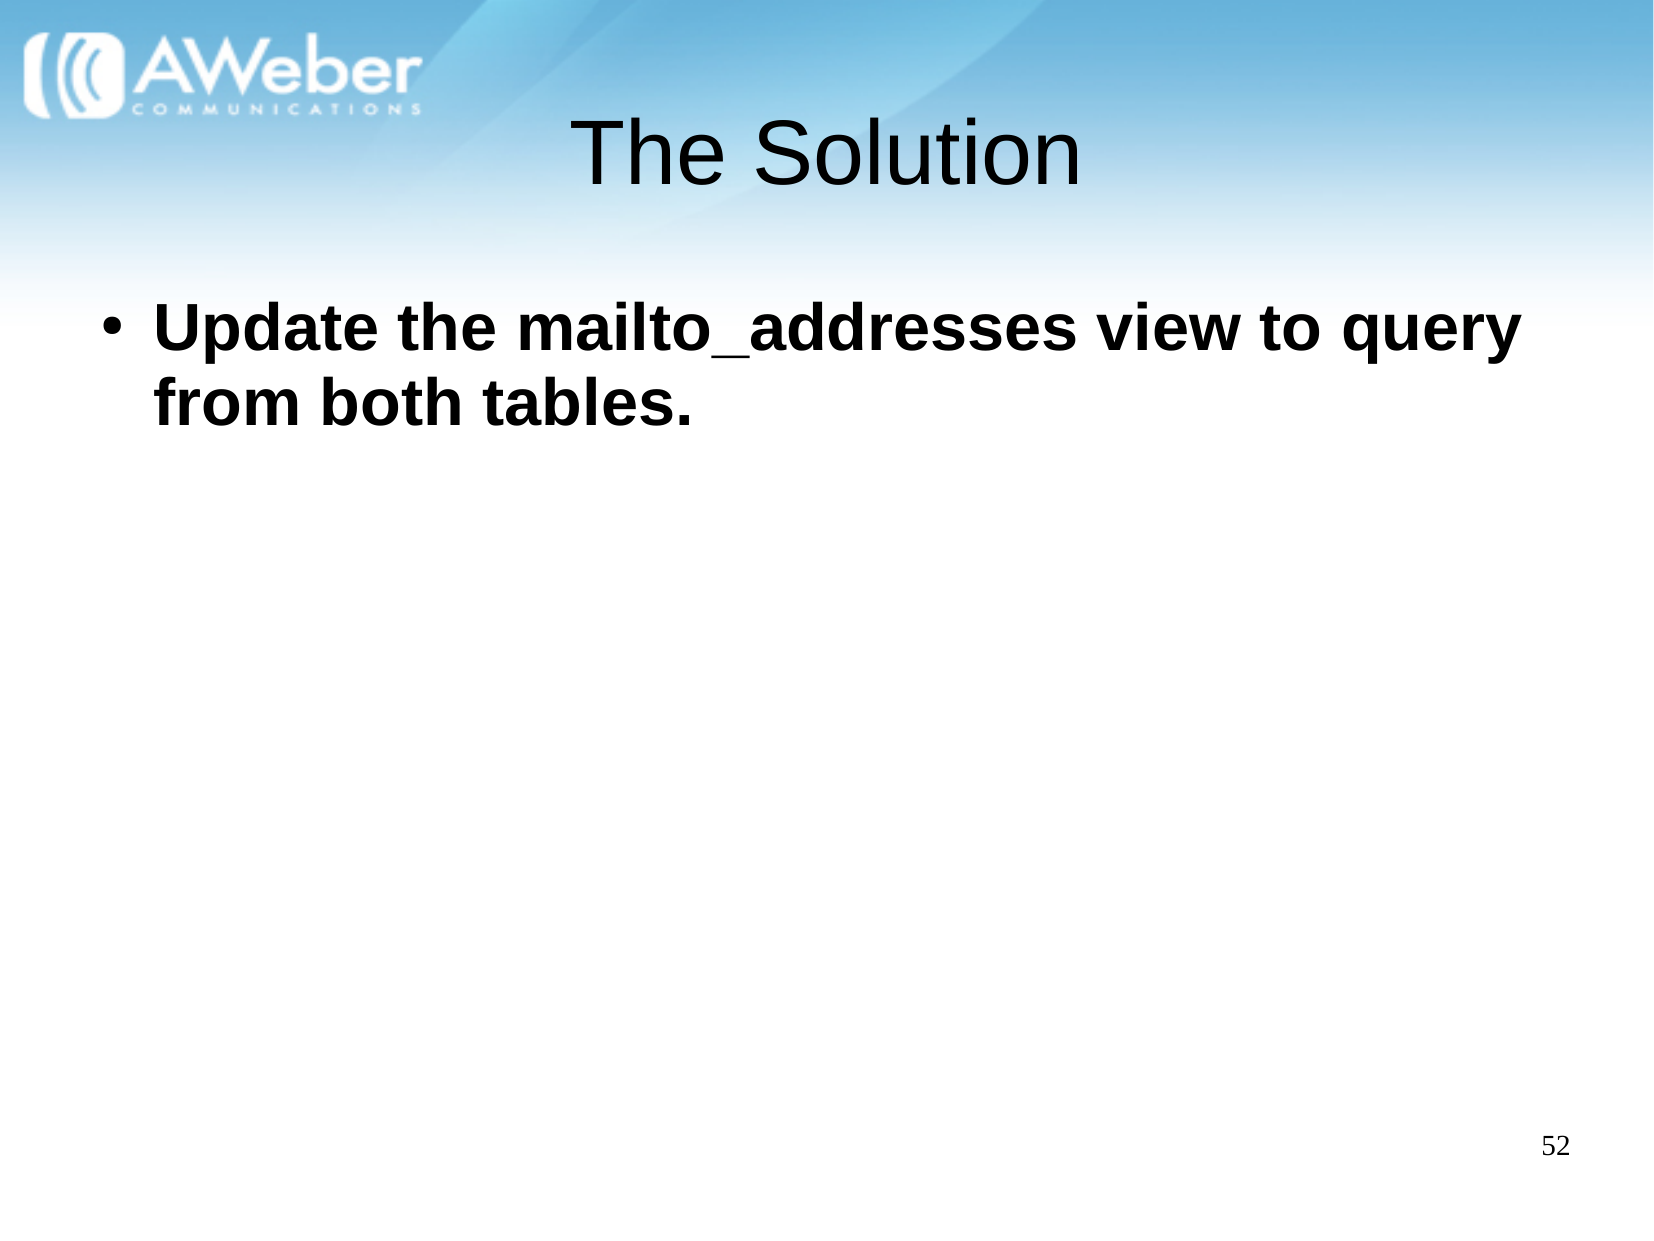

# The Solution
Update the mailto_addresses view to query from both tables.
52